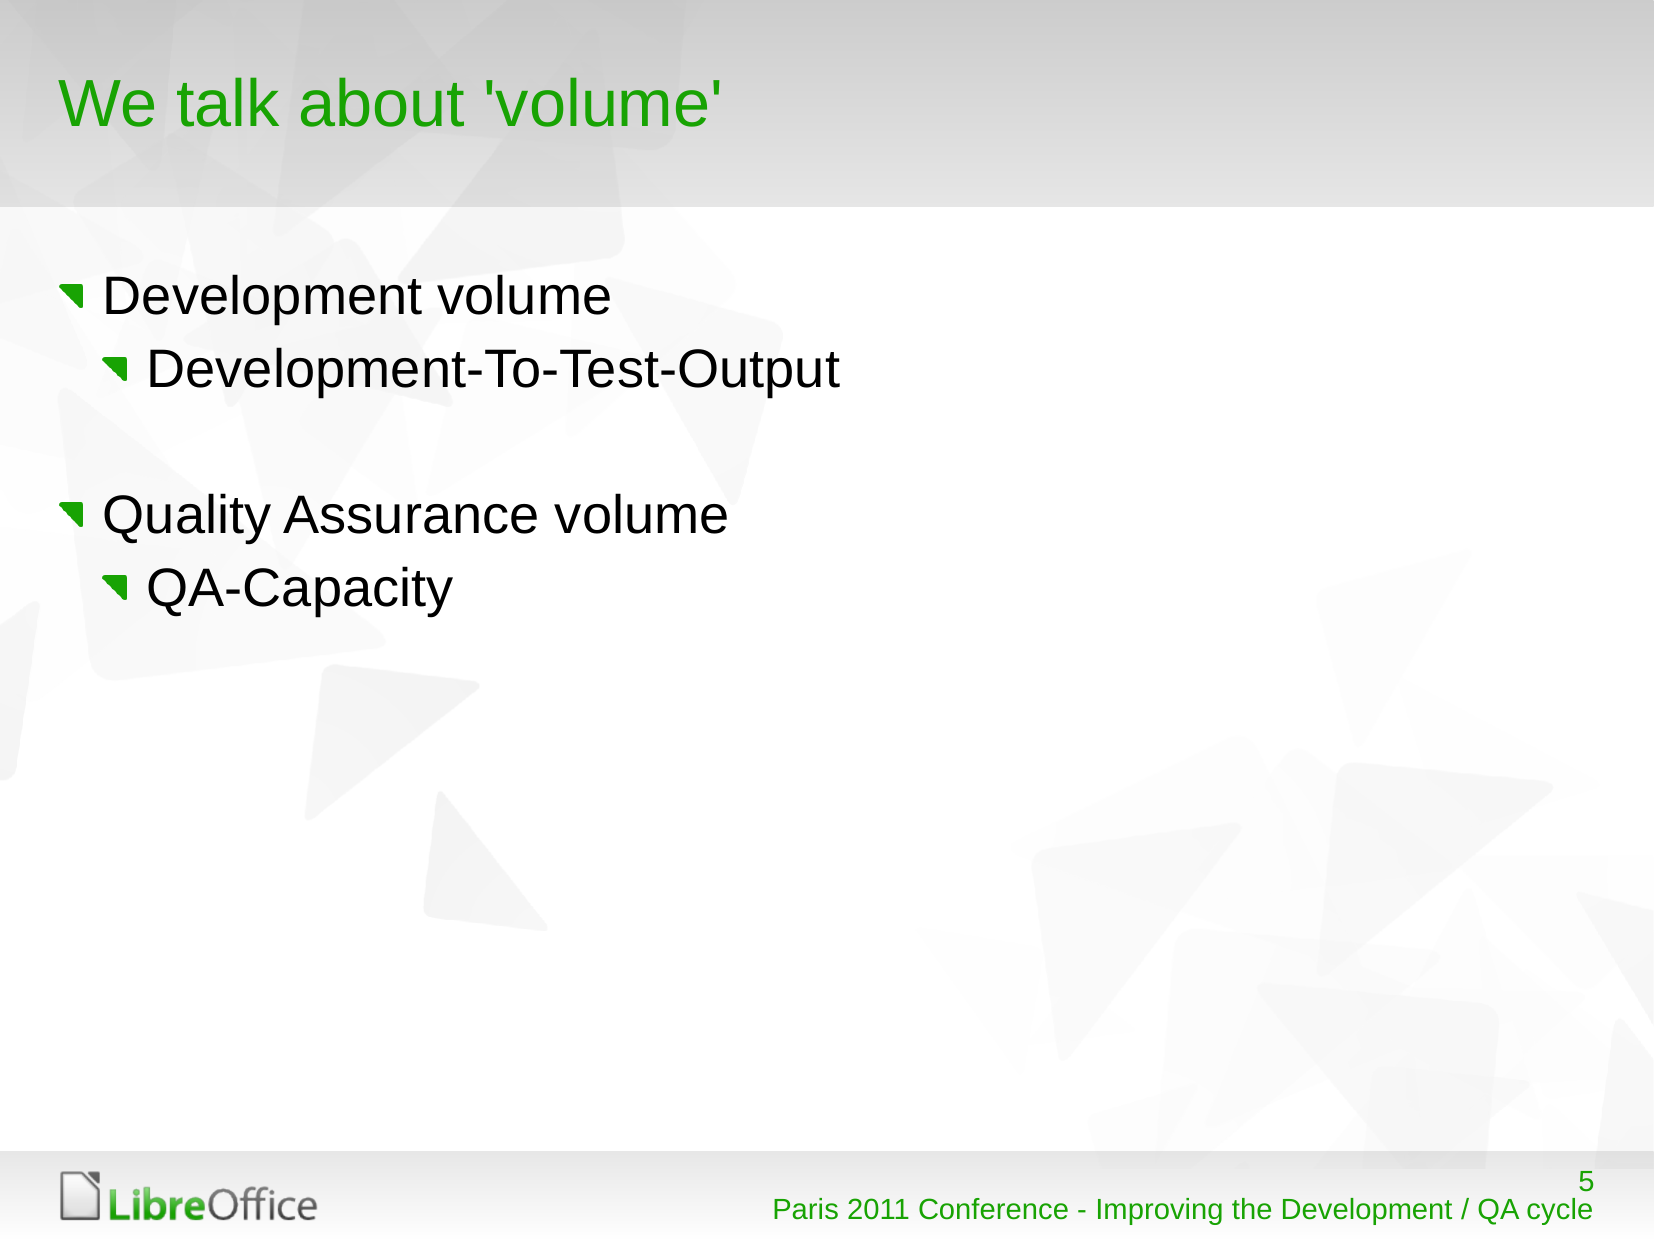

# We talk about 'volume'
Development volume
Development-To-Test-Output
Quality Assurance volume
QA-Capacity
5
Paris 2011 Conference - Improving the Development / QA cycle